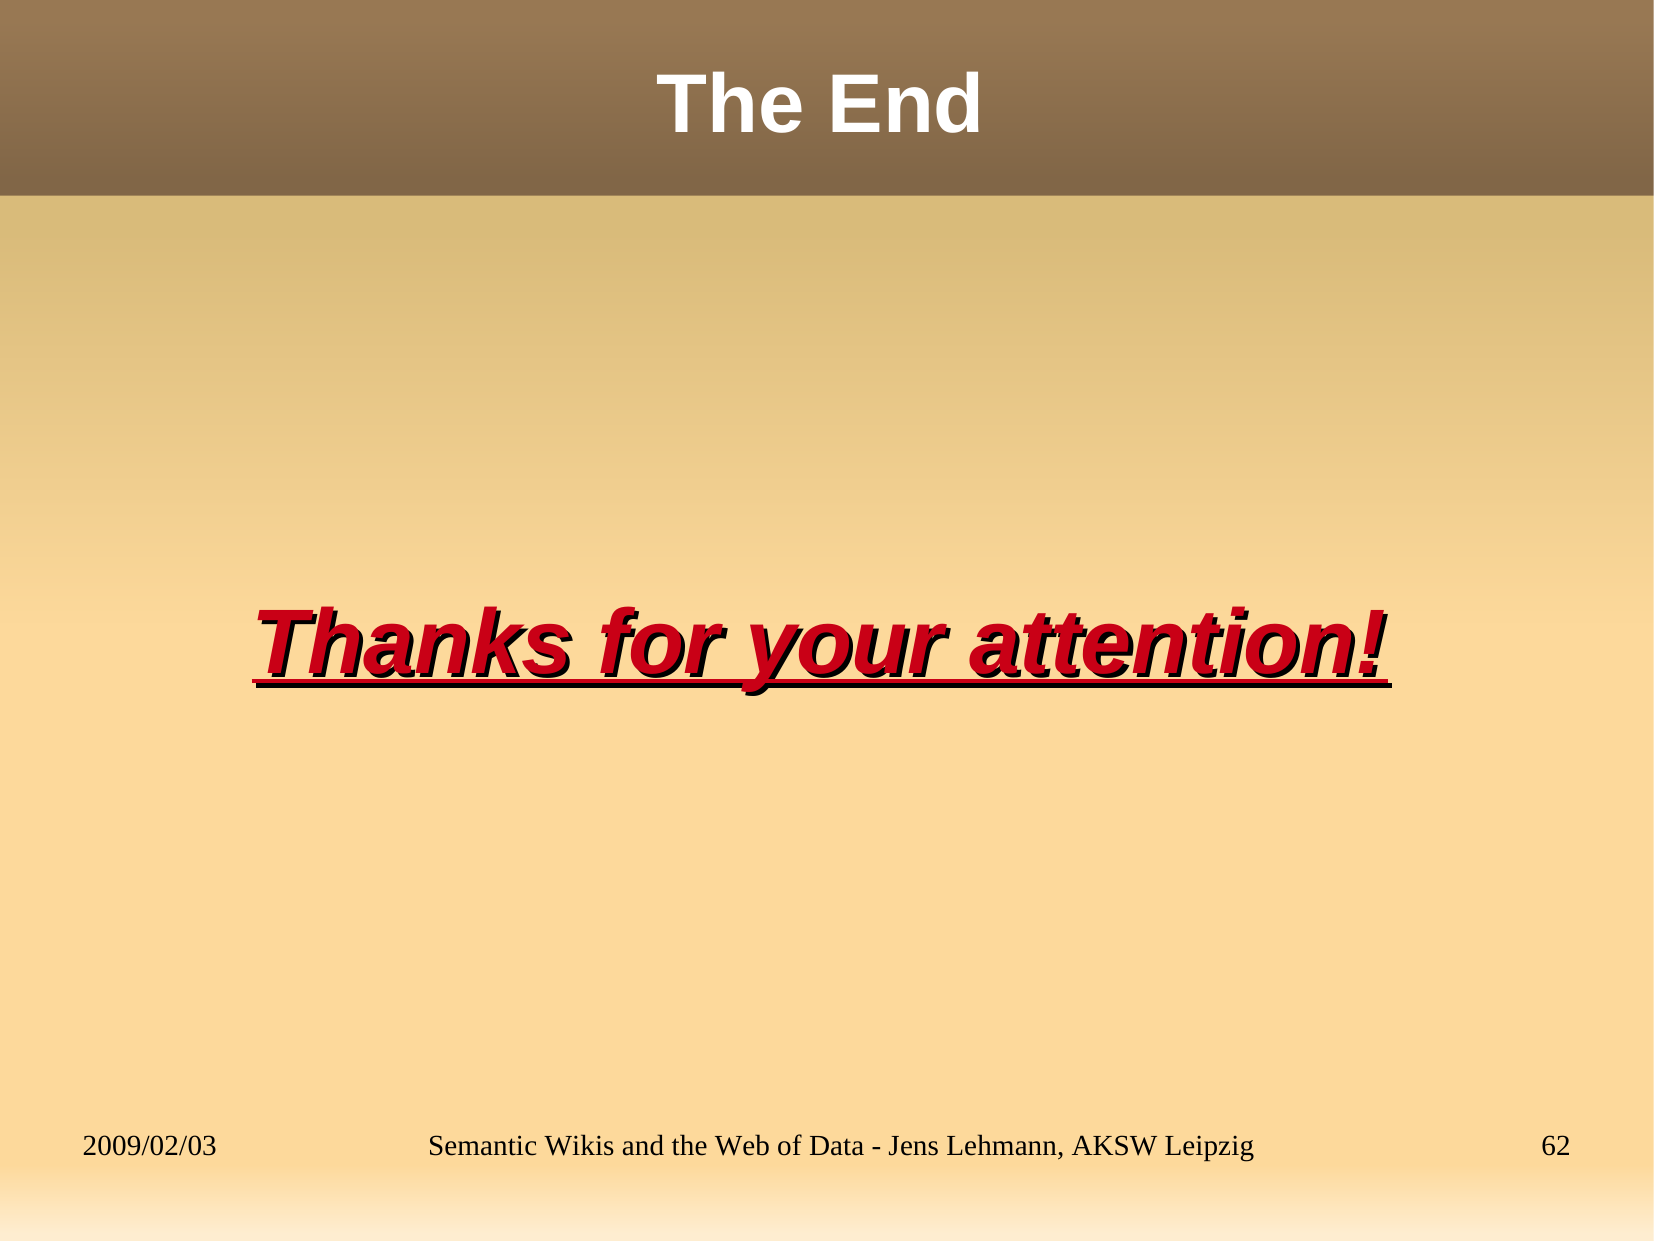

# The End
Thanks for your attention!
2009/02/03
Semantic Wikis and the Web of Data - Jens Lehmann, AKSW Leipzig
62